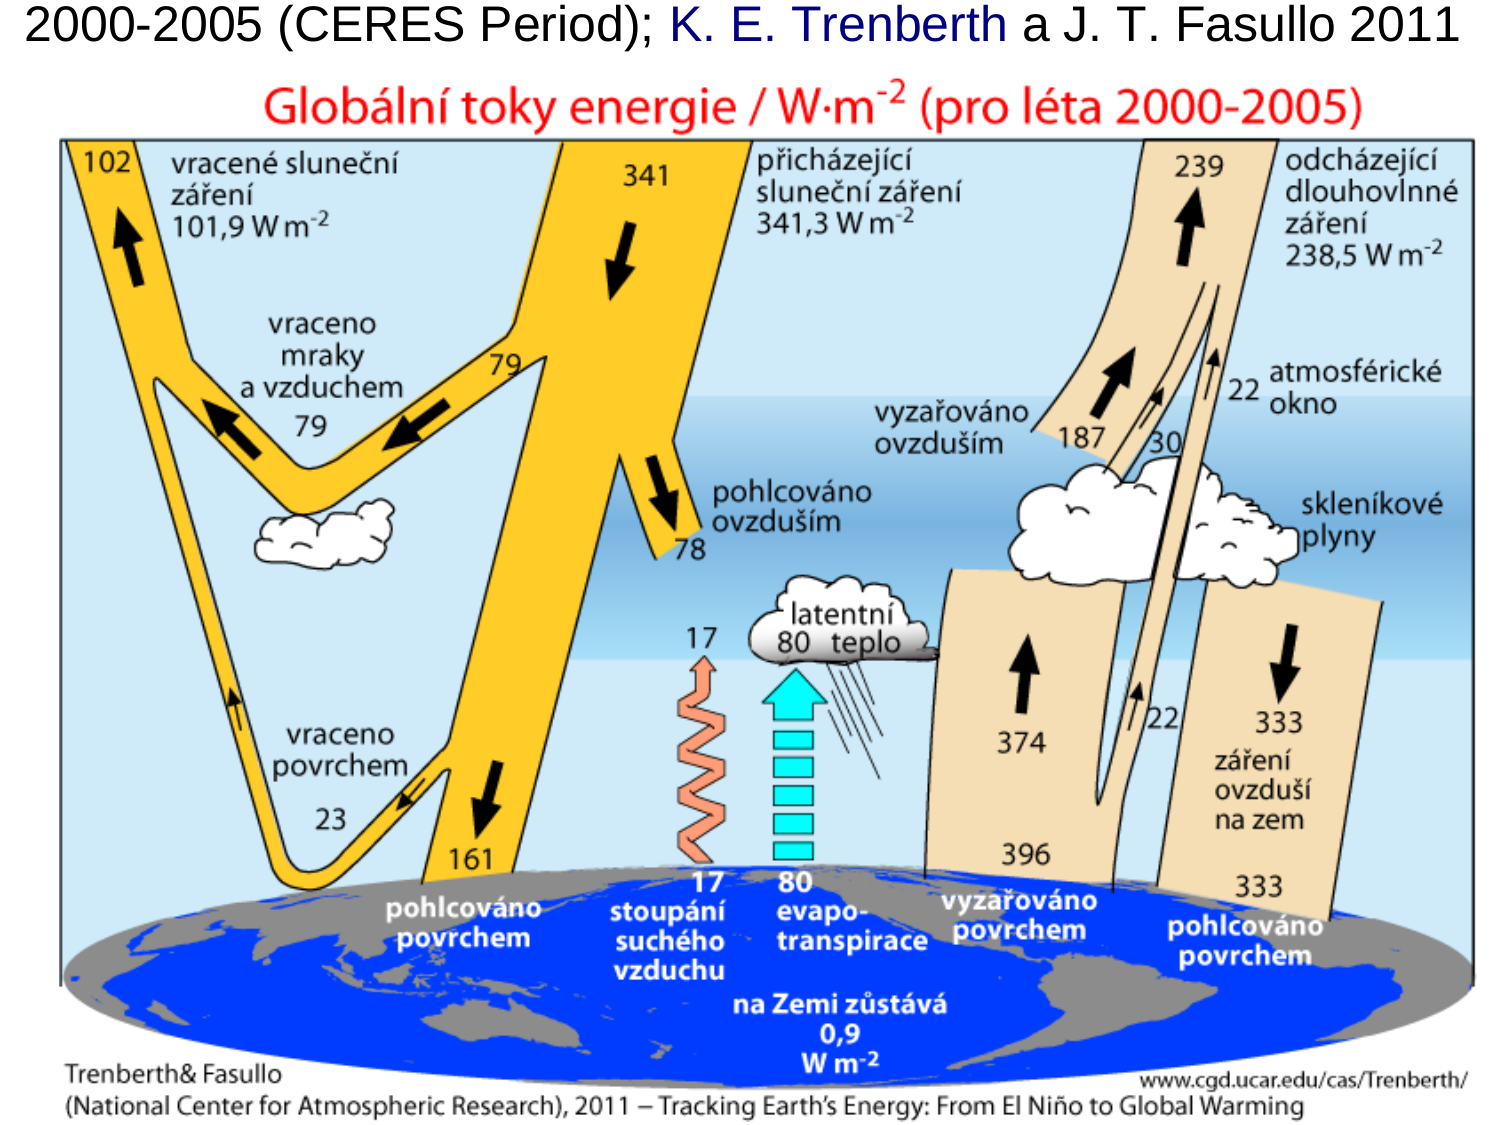

2000-2005 (CERES Period); K. E. Trenberth a J. T. Fasullo 2011